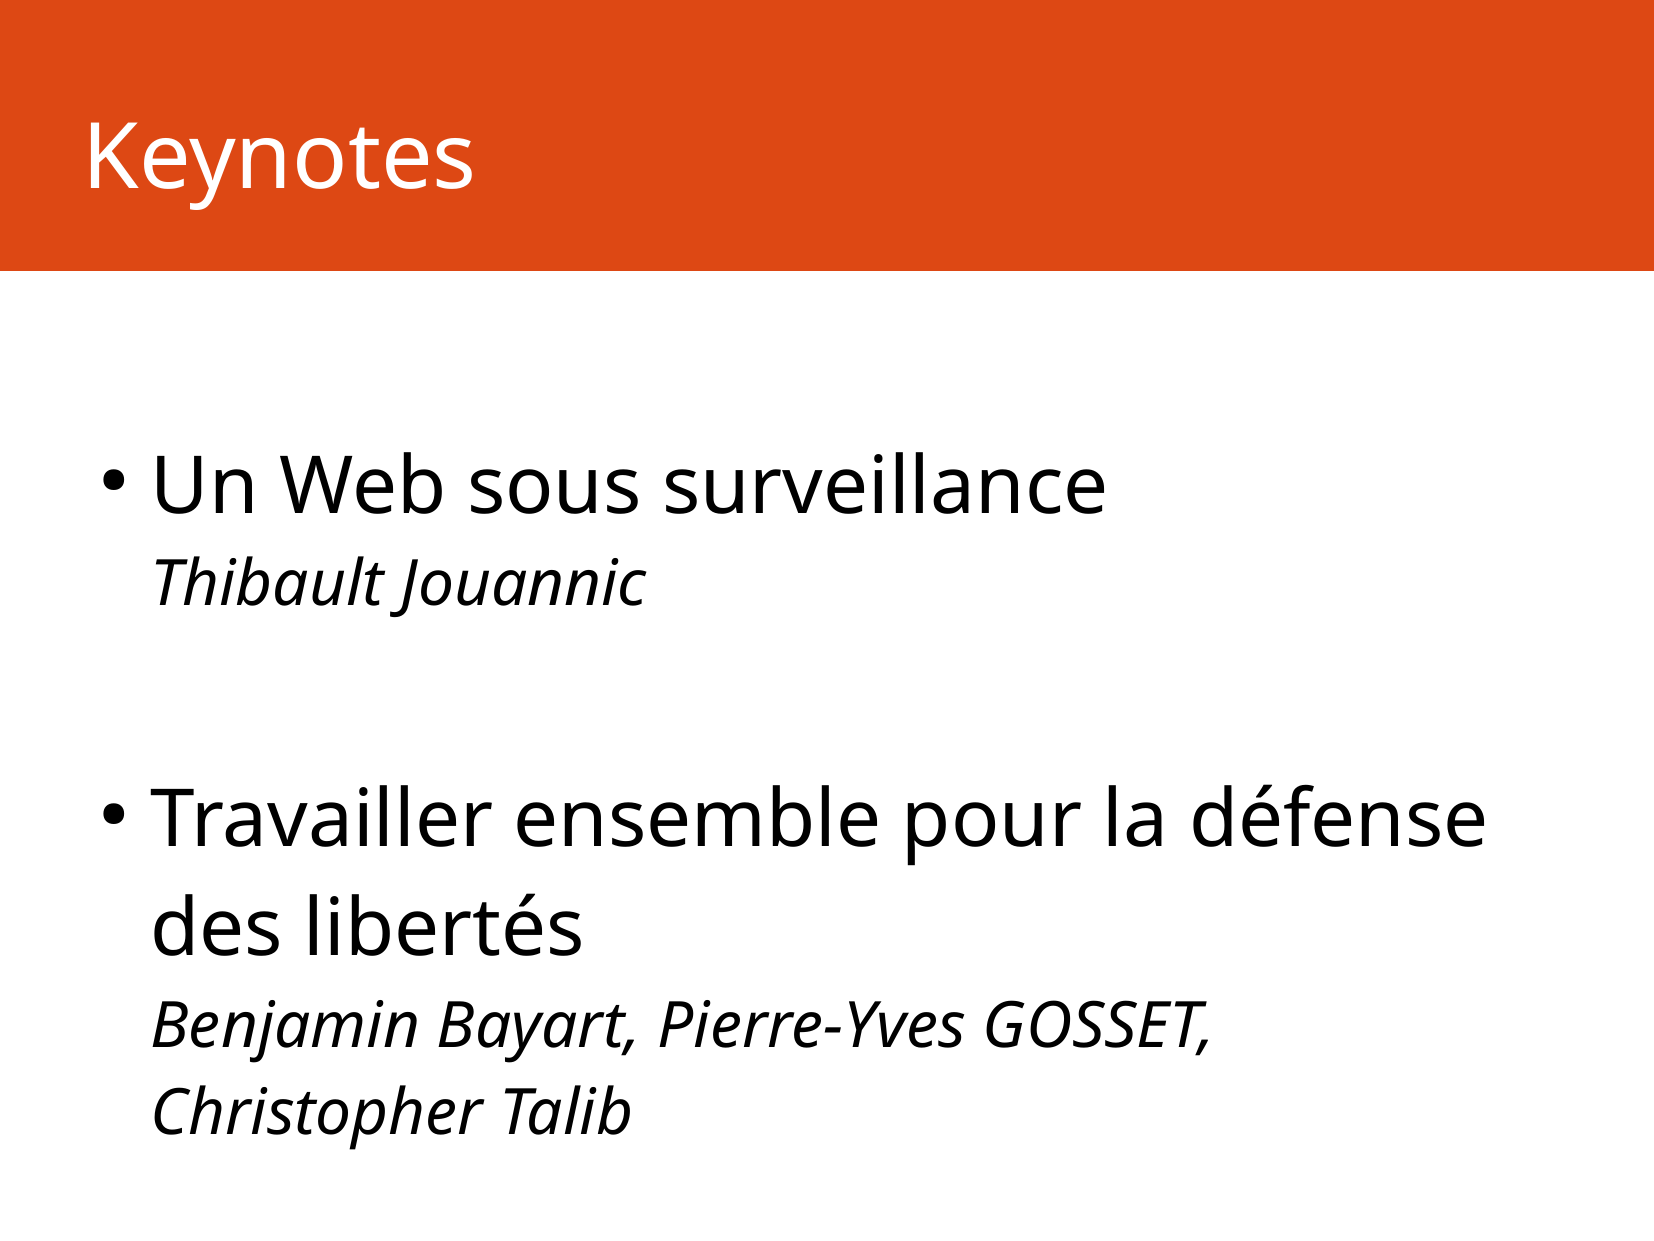

# Keynotes
Un Web sous surveillance
Thibault Jouannic
Travailler ensemble pour la défense des libertés
Benjamin Bayart, Pierre-Yves GOSSET, Christopher Talib